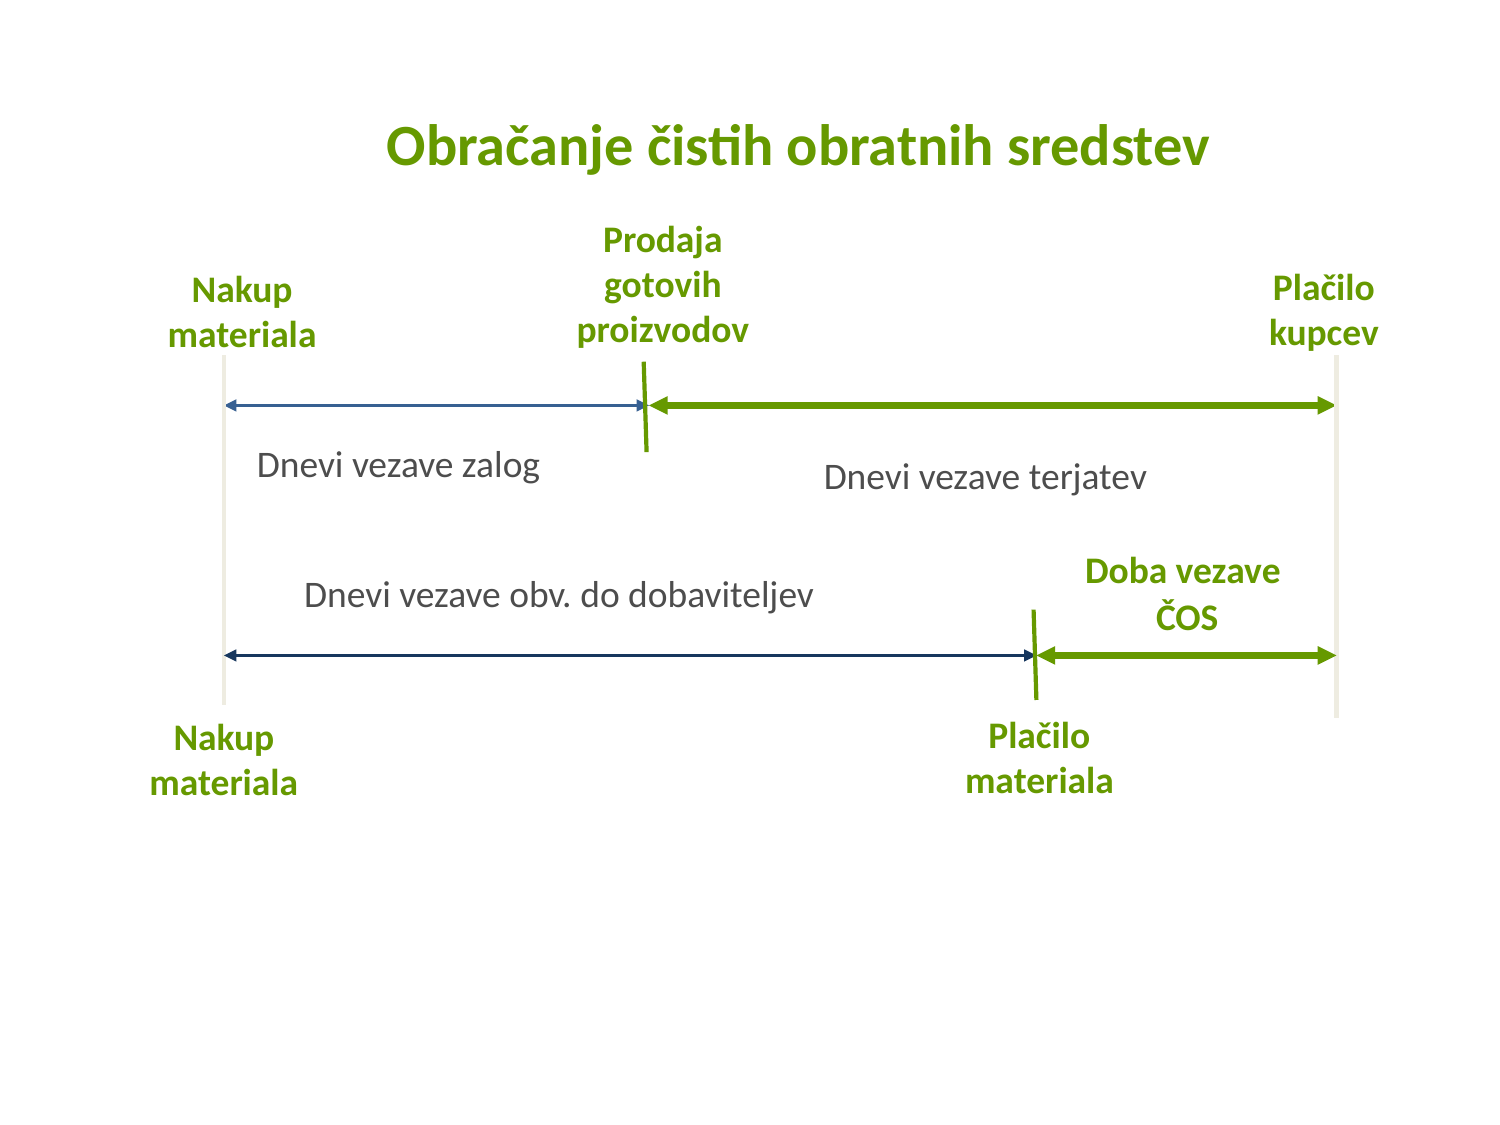

Obračanje čistih obratnih sredstev
Prodaja gotovih proizvodov
Plačilo kupcev
Nakup materiala
Dnevi vezave zalog
Dnevi vezave terjatev
Doba vezave
ČOS
Dnevi vezave obv. do dobaviteljev
Plačilo materiala
Nakup materiala